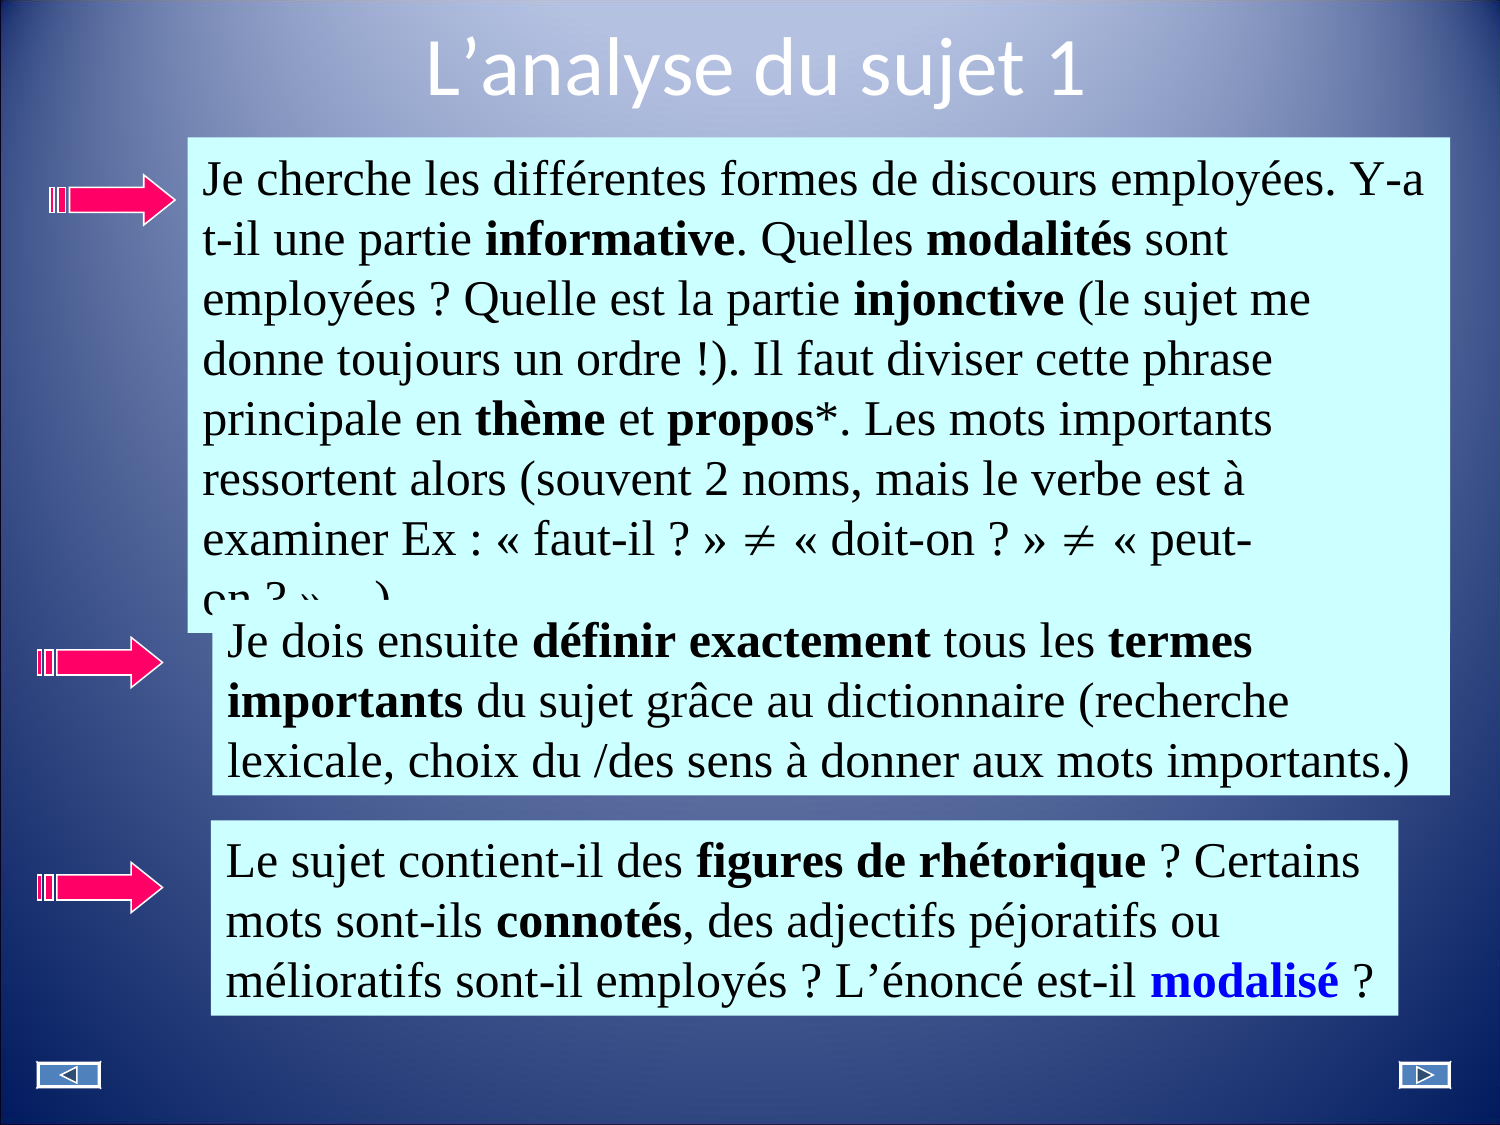

# L’analyse du sujet 1
Je cherche les différentes formes de discours employées. Y-a t-il une partie informative. Quelles modalités sont employées ? Quelle est la partie injonctive (le sujet me donne toujours un ordre !). Il faut diviser cette phrase principale en thème et propos*. Les mots importants ressortent alors (souvent 2 noms, mais le verbe est à examiner Ex : « faut-il ? »  « doit-on ? »  « peut-on ? »…)
Je dois ensuite définir exactement tous les termes importants du sujet grâce au dictionnaire (recherche lexicale, choix du /des sens à donner aux mots importants.)
Le sujet contient-il des figures de rhétorique ? Certains mots sont-ils connotés, des adjectifs péjoratifs ou mélioratifs sont-il employés ? L’énoncé est-il modalisé ?